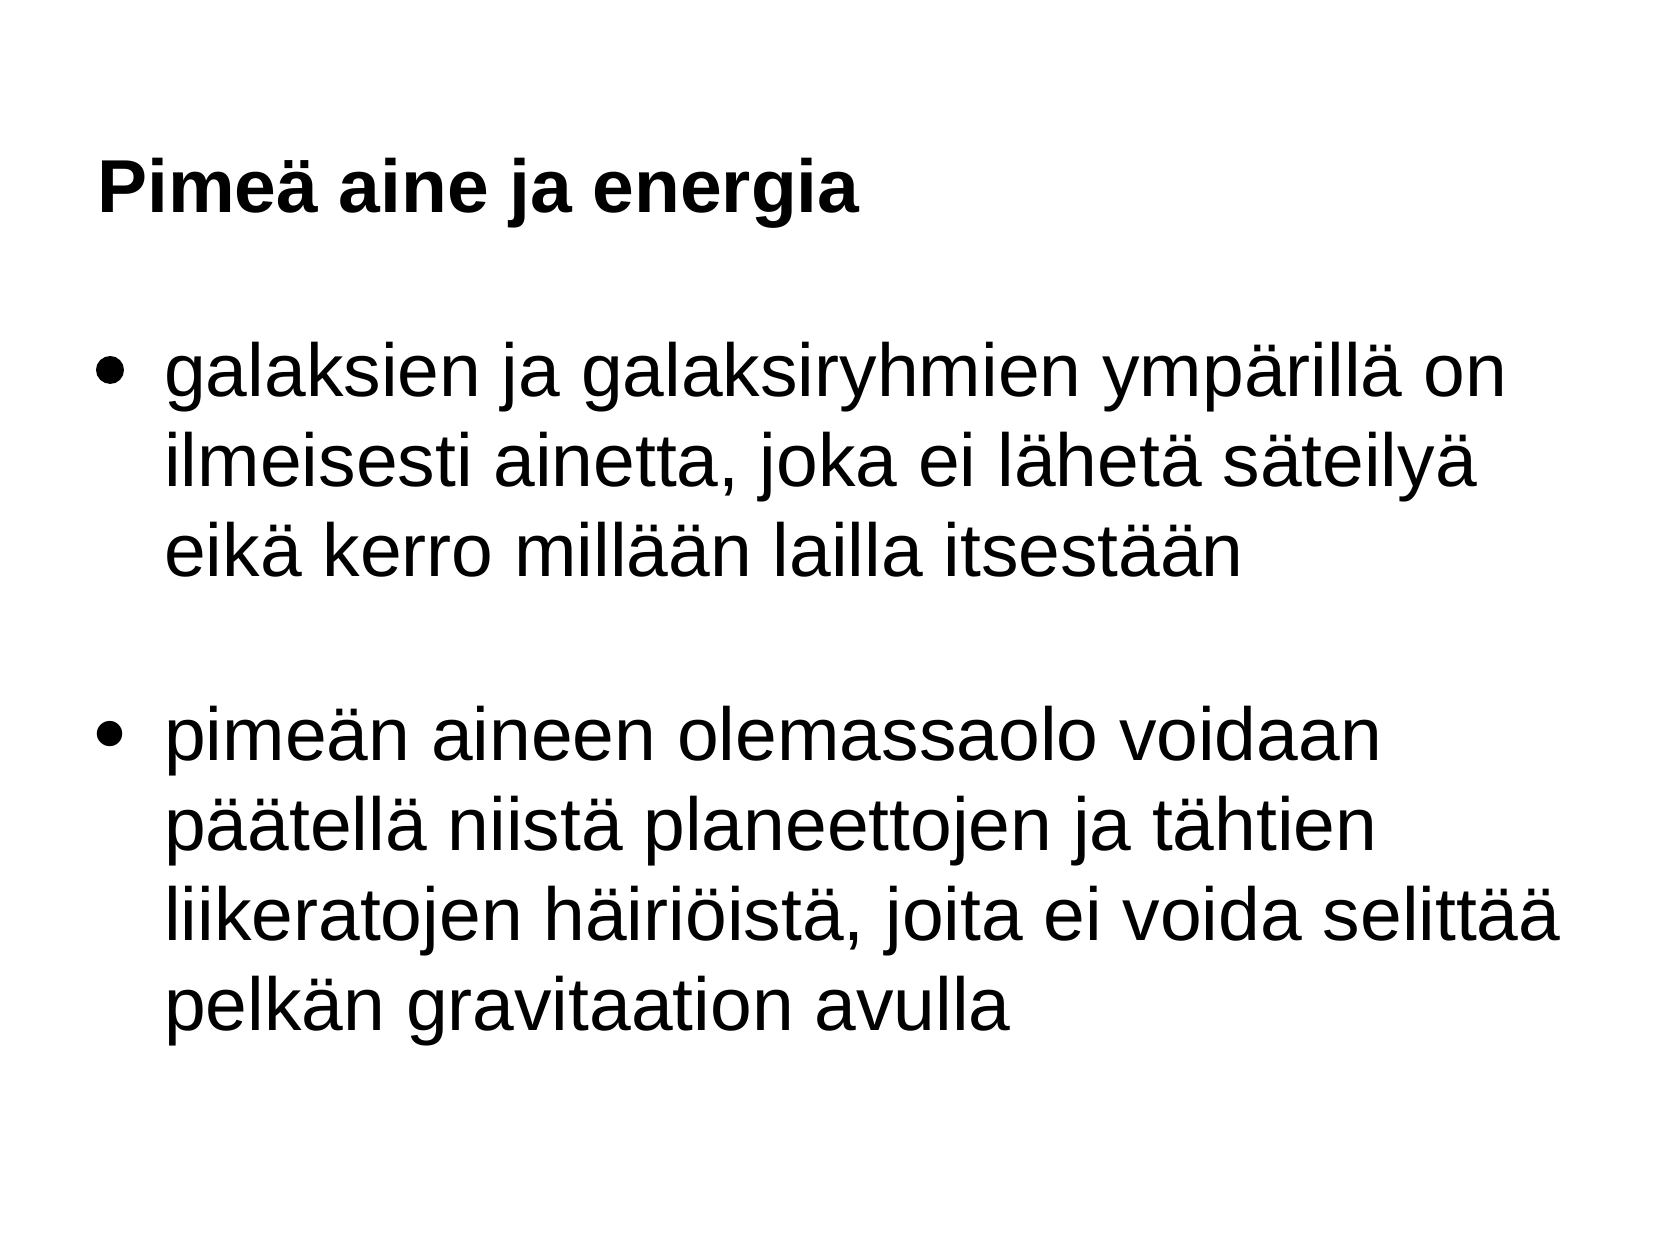

Pimeä aine ja energia
	galaksien ja galaksiryhmien ympärillä on
ilmeisesti ainetta, joka ei lähetä säteilyä eikä kerro millään lailla itsestään
	pimeän aineen olemassaolo voidaan
päätellä niistä planeettojen ja tähtien
liikeratojen häiriöistä, joita ei voida selittää pelkän gravitaation avulla